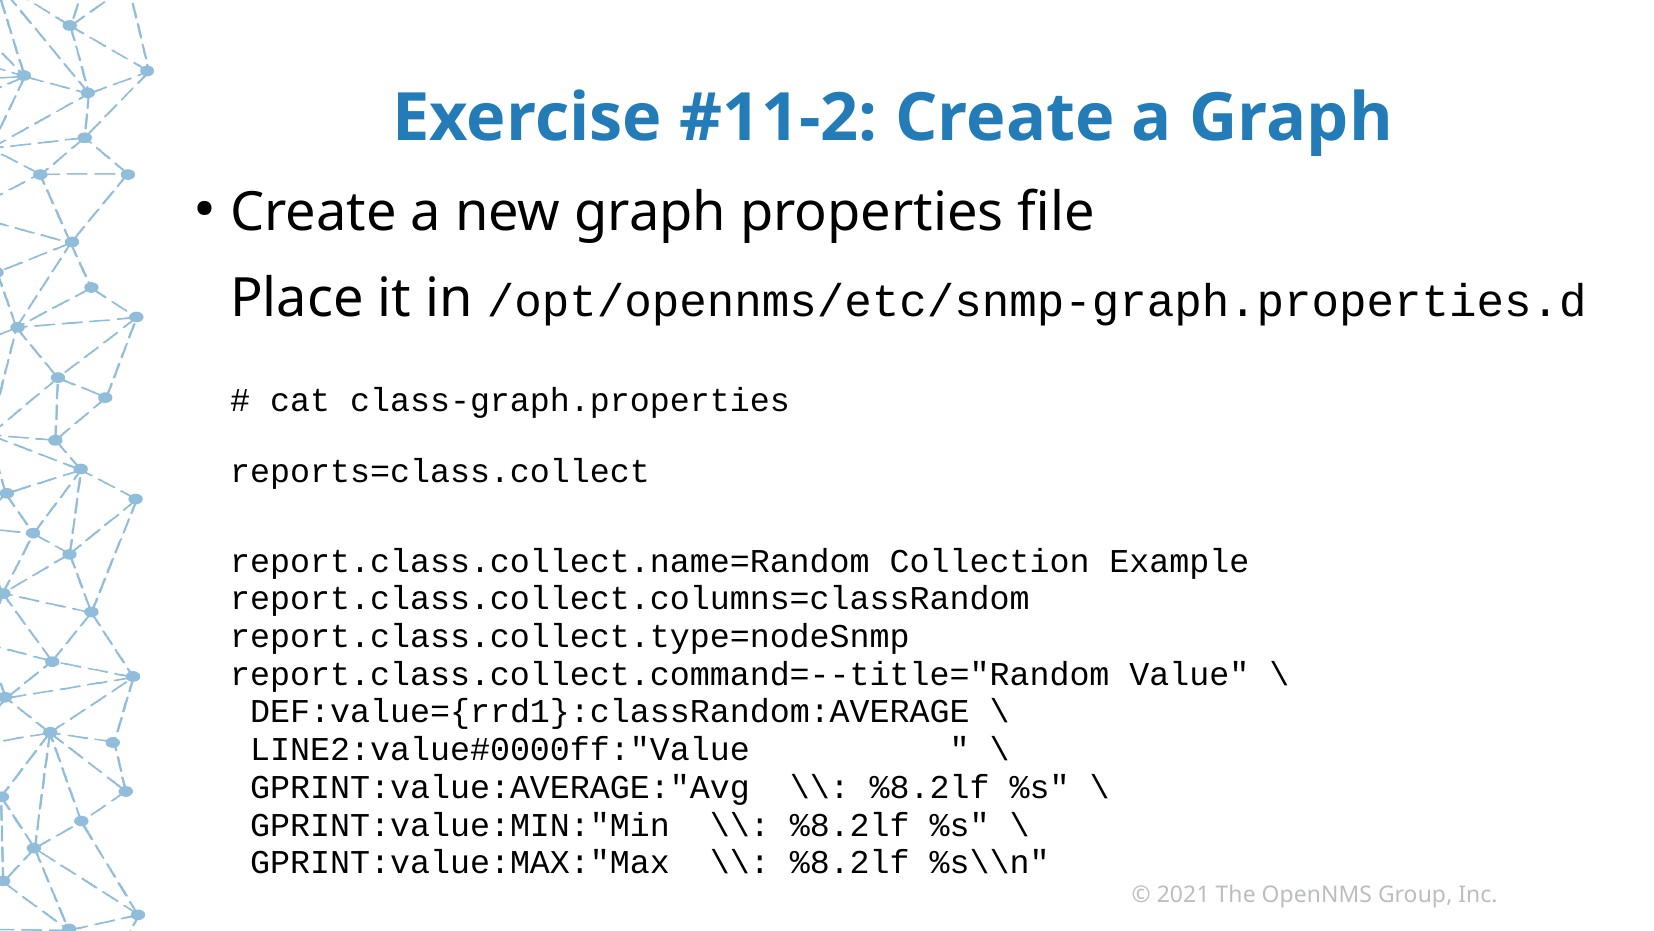

# Exercise #11-2: Create a Graph
Create a new graph properties file
Place it in /opt/opennms/etc/snmp-graph.properties.d
# cat class-graph.properties
reports=class.collect
report.class.collect.name=Random Collection Example
report.class.collect.columns=classRandom
report.class.collect.type=nodeSnmp
report.class.collect.command=--title="Random Value" \
 DEF:value={rrd1}:classRandom:AVERAGE \
 LINE2:value#0000ff:"Value " \
 GPRINT:value:AVERAGE:"Avg \\: %8.2lf %s" \
 GPRINT:value:MIN:"Min \\: %8.2lf %s" \
 GPRINT:value:MAX:"Max \\: %8.2lf %s\\n"